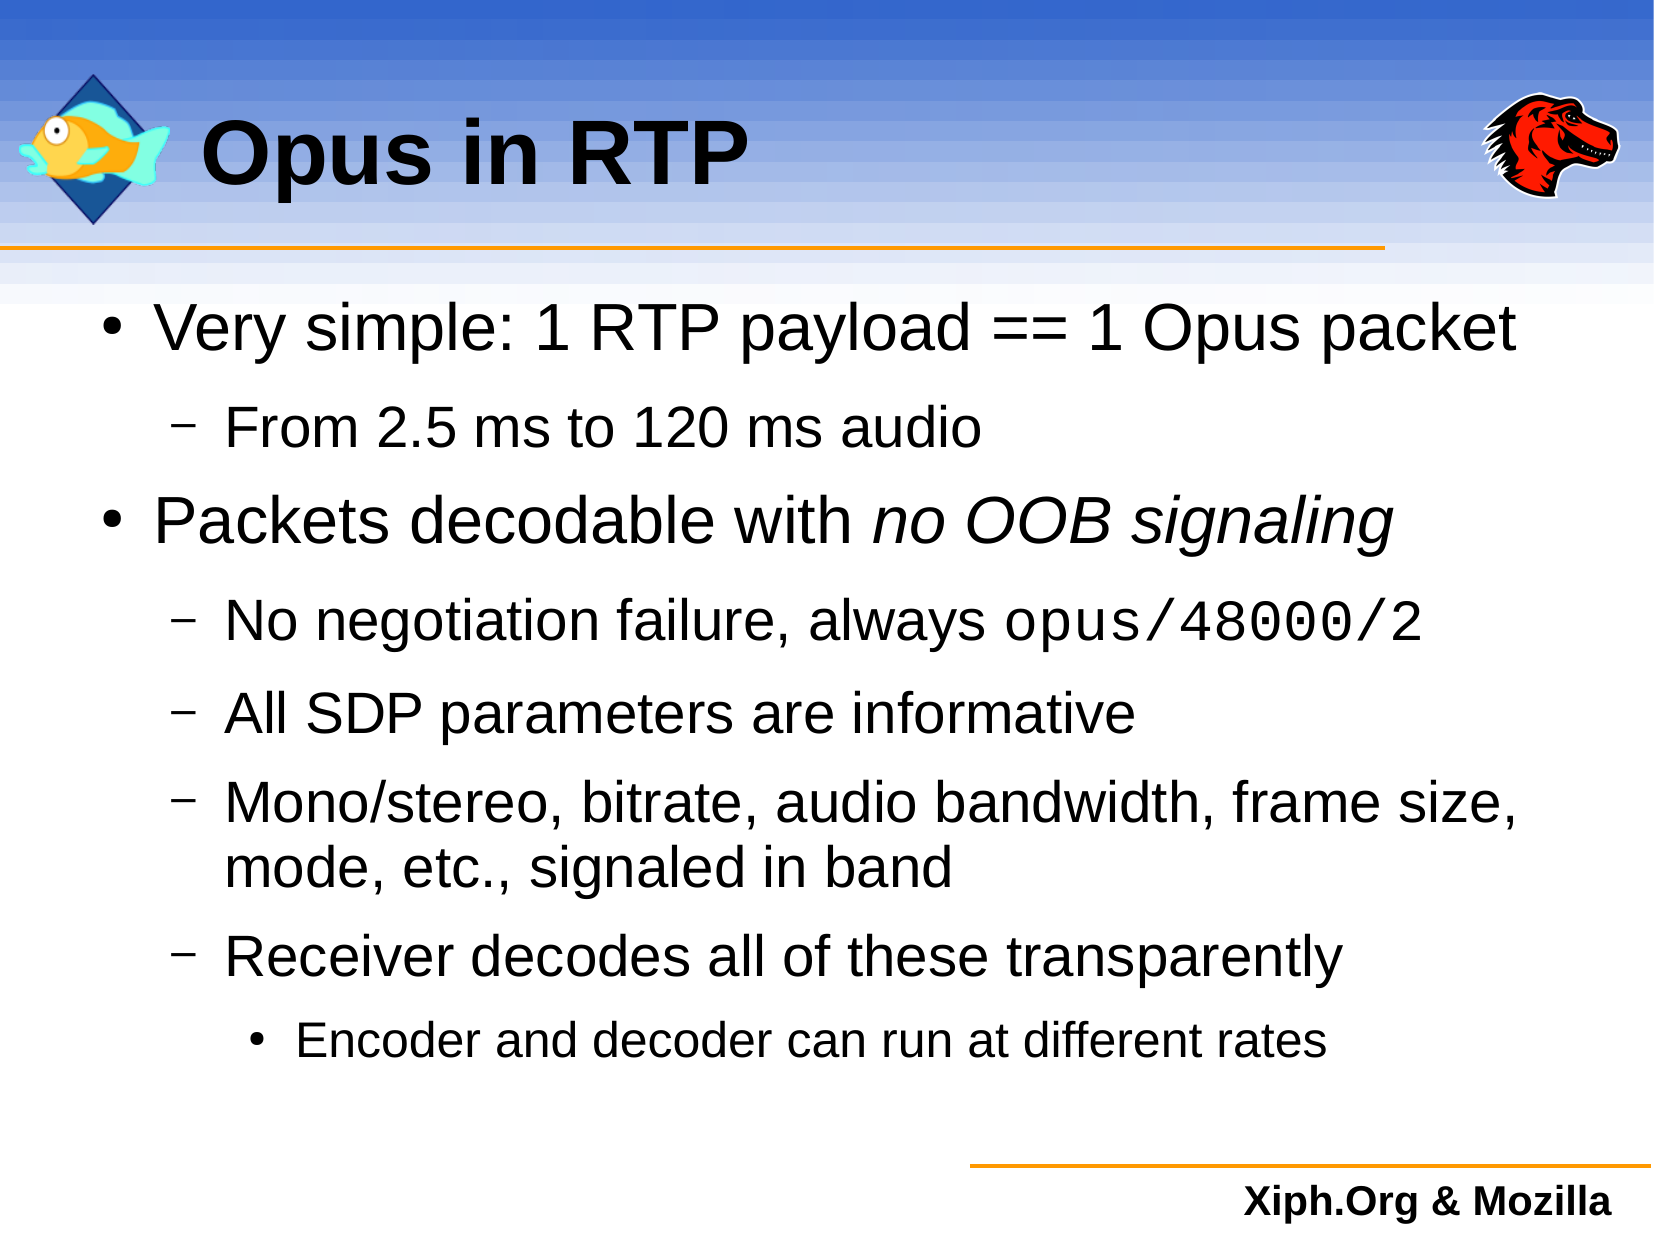

# Opus in RTP
Very simple: 1 RTP payload == 1 Opus packet
From 2.5 ms to 120 ms audio
Packets decodable with no OOB signaling
No negotiation failure, always opus/48000/2
All SDP parameters are informative
Mono/stereo, bitrate, audio bandwidth, frame size, mode, etc., signaled in band
Receiver decodes all of these transparently
Encoder and decoder can run at different rates